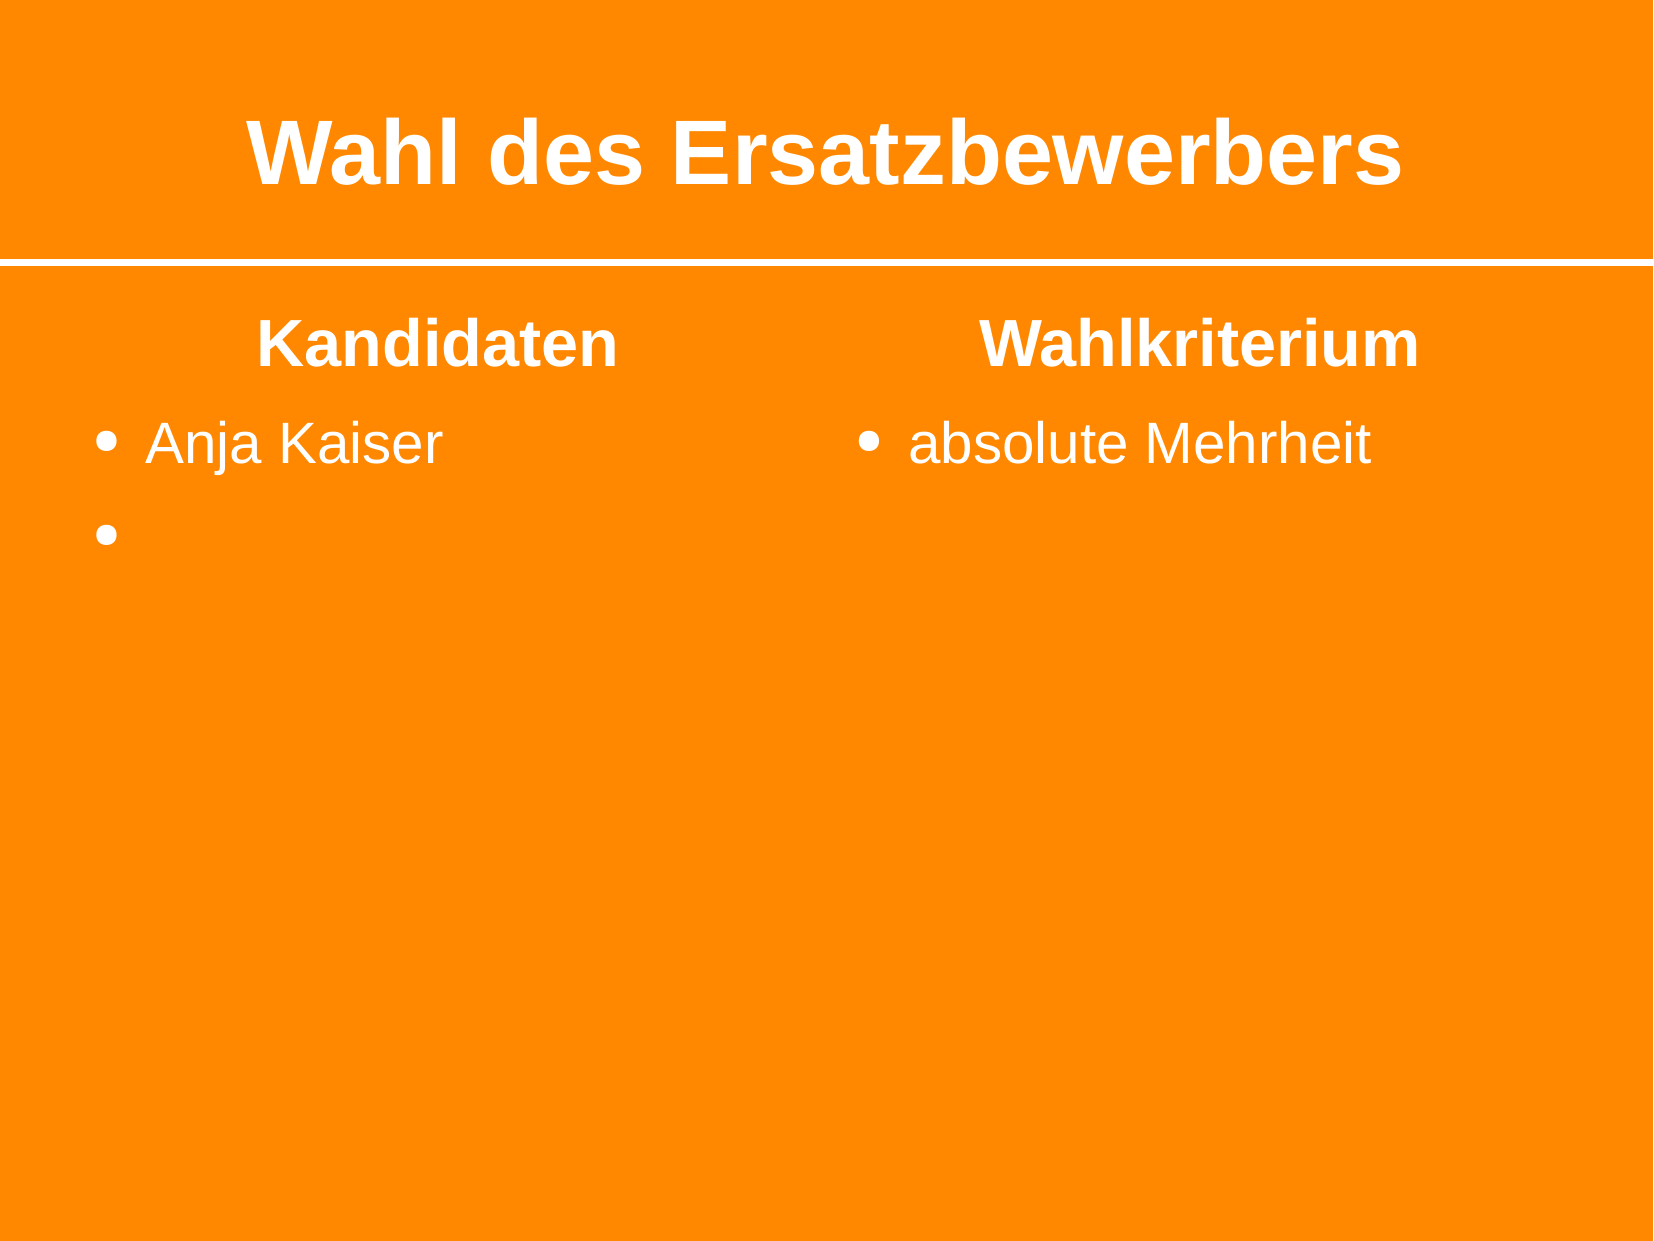

# Wahl des Ersatzbewerbers
Kandidaten
Anja Kaiser
Wahlkriterium
absolute Mehrheit